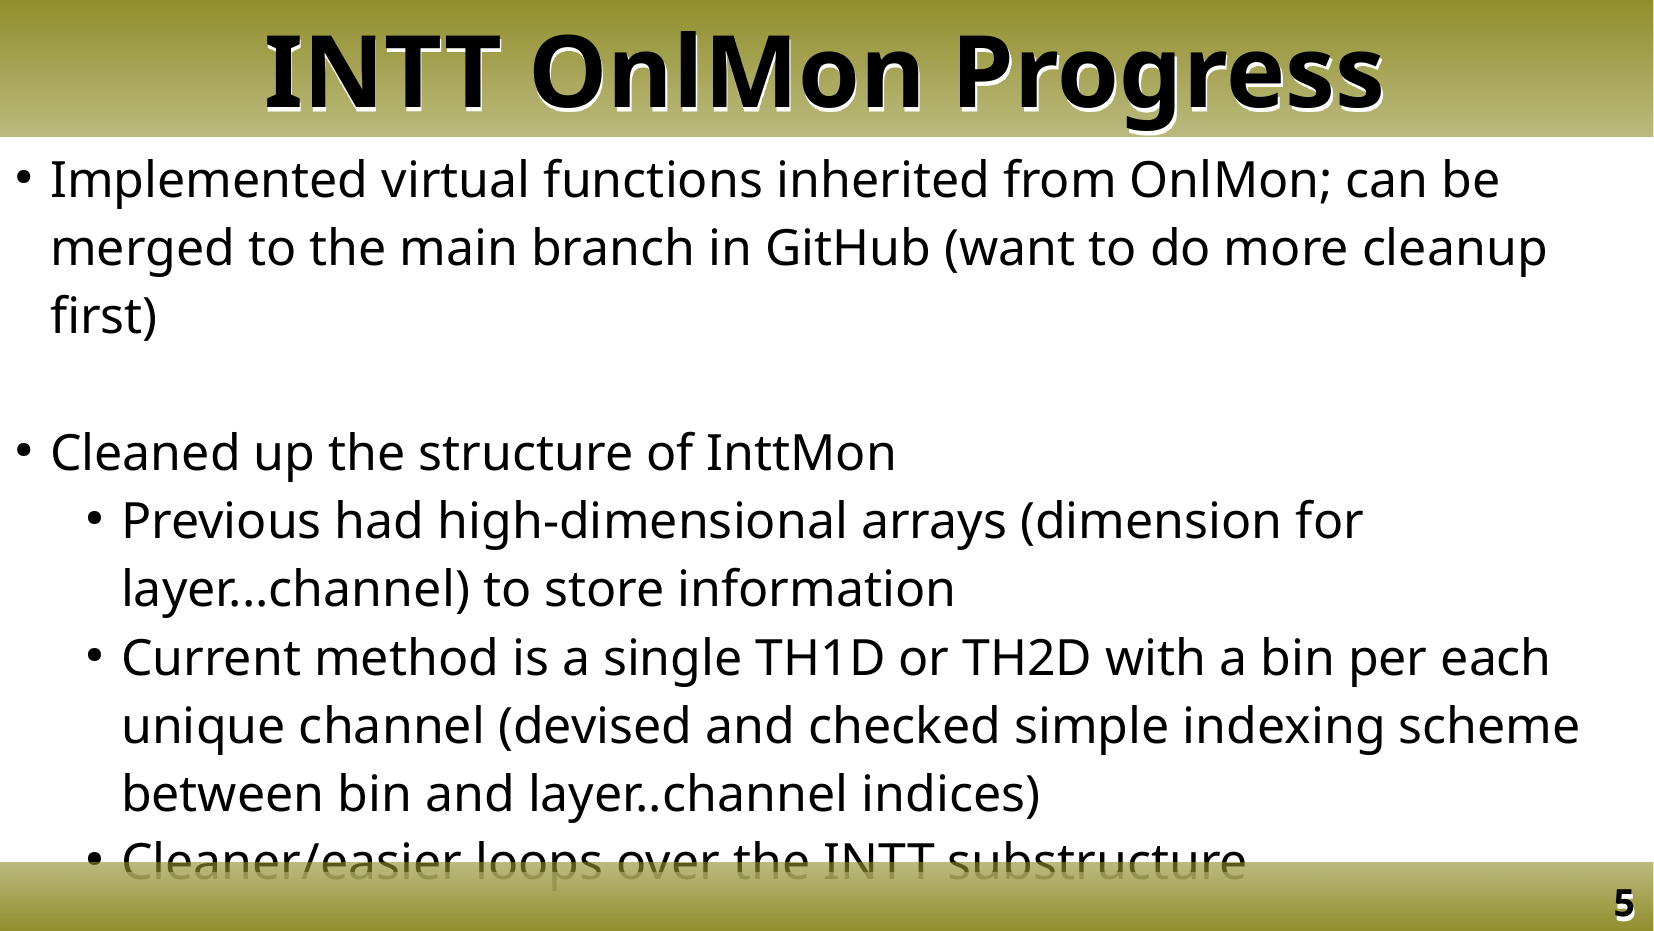

INTT OnlMon Progress
Implemented virtual functions inherited from OnlMon; can be merged to the main branch in GitHub (want to do more cleanup first)
Cleaned up the structure of InttMon
Previous had high-dimensional arrays (dimension for layer...channel) to store information
Current method is a single TH1D or TH2D with a bin per each unique channel (devised and checked simple indexing scheme between bin and layer..channel indices)
Cleaner/easier loops over the INTT substructure
5